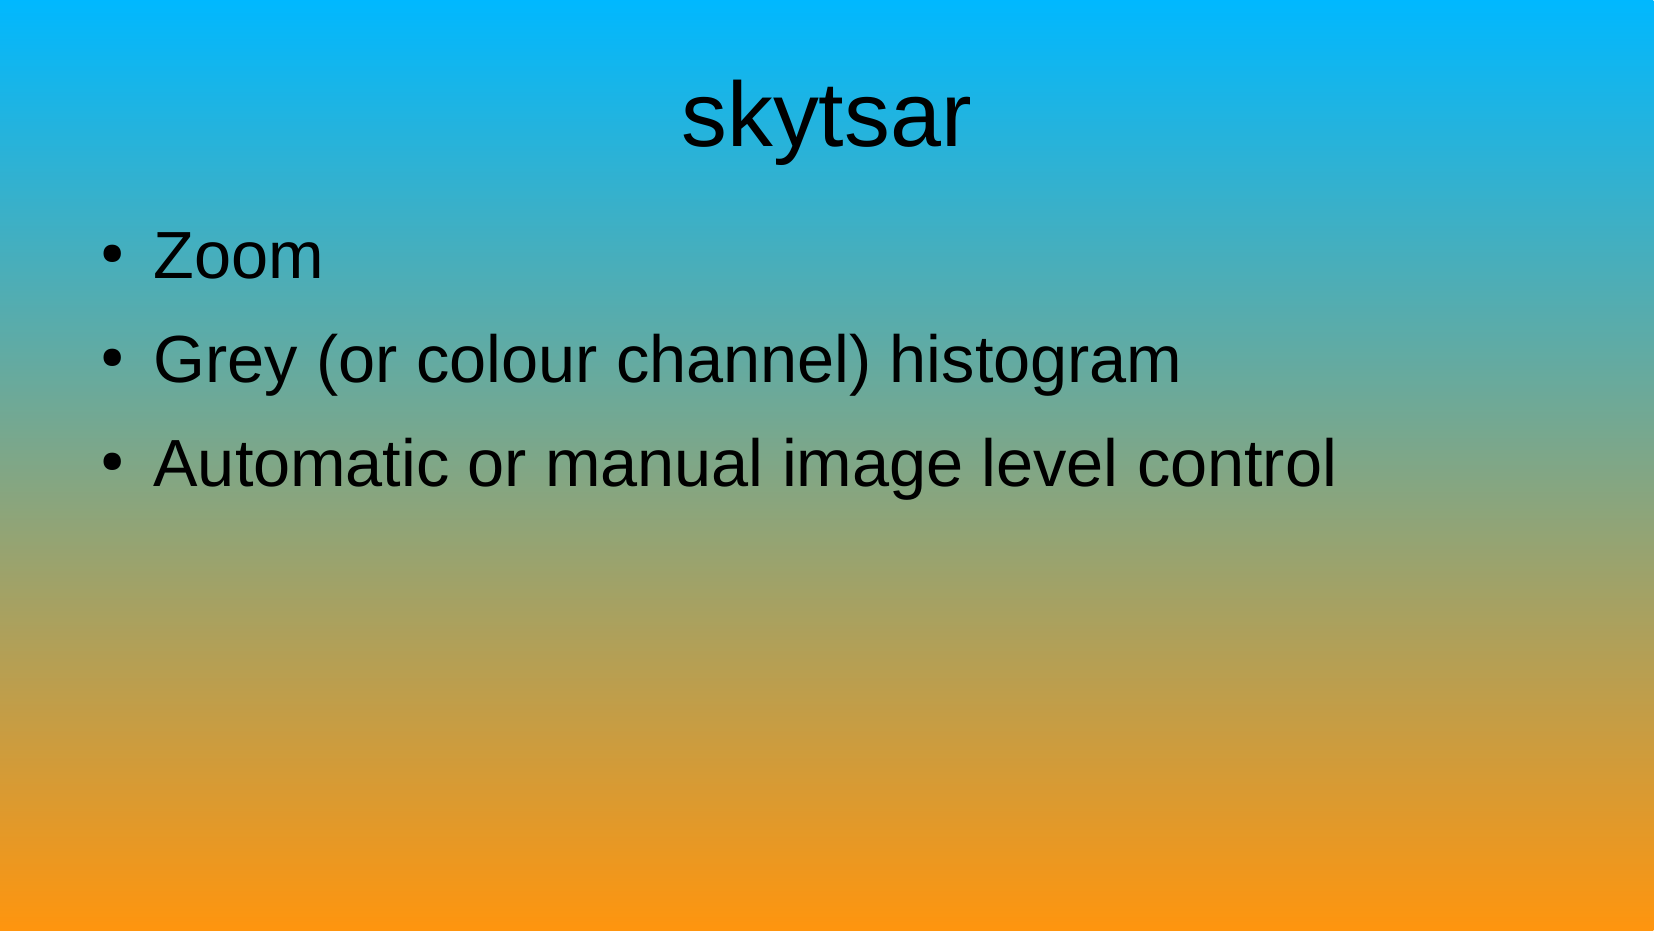

# skytsar
Zoom
Grey (or colour channel) histogram
Automatic or manual image level control